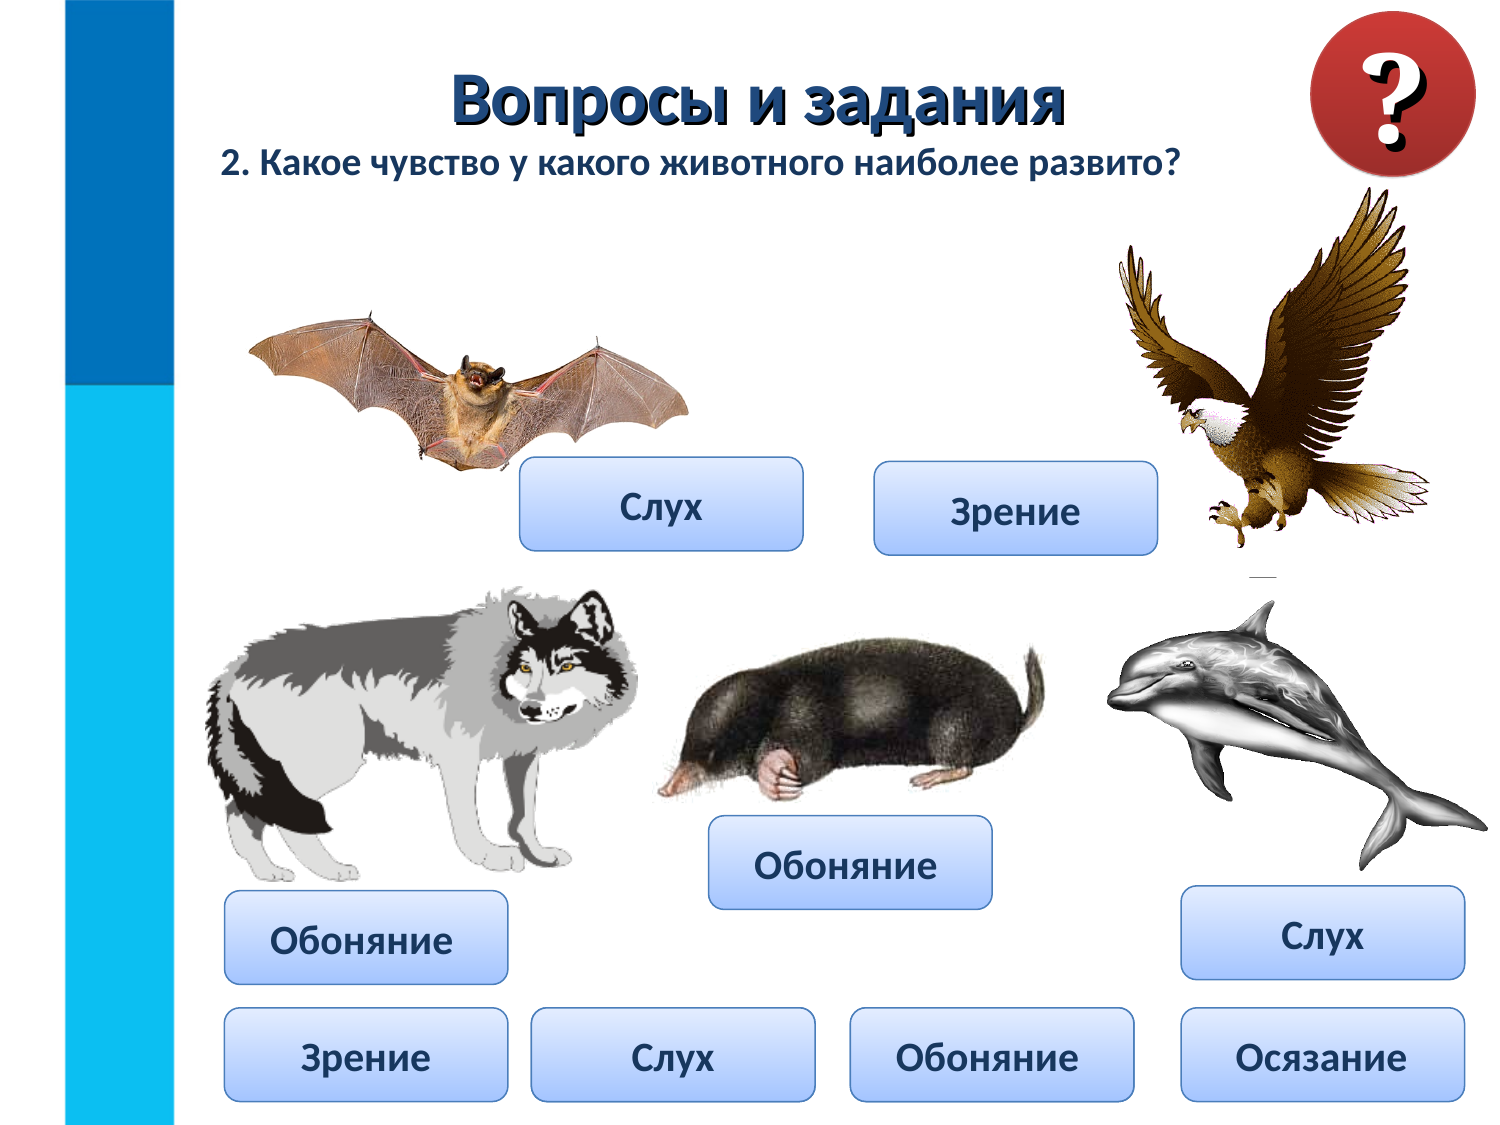

Вопросы и задания
?
# 2. Какое чувство у какого животного наиболее развито?
Слух
Зрение
Обоняние
Слух
Обоняние
Зрение
Слух
Слух
Обоняние
Обоняние
Осязание